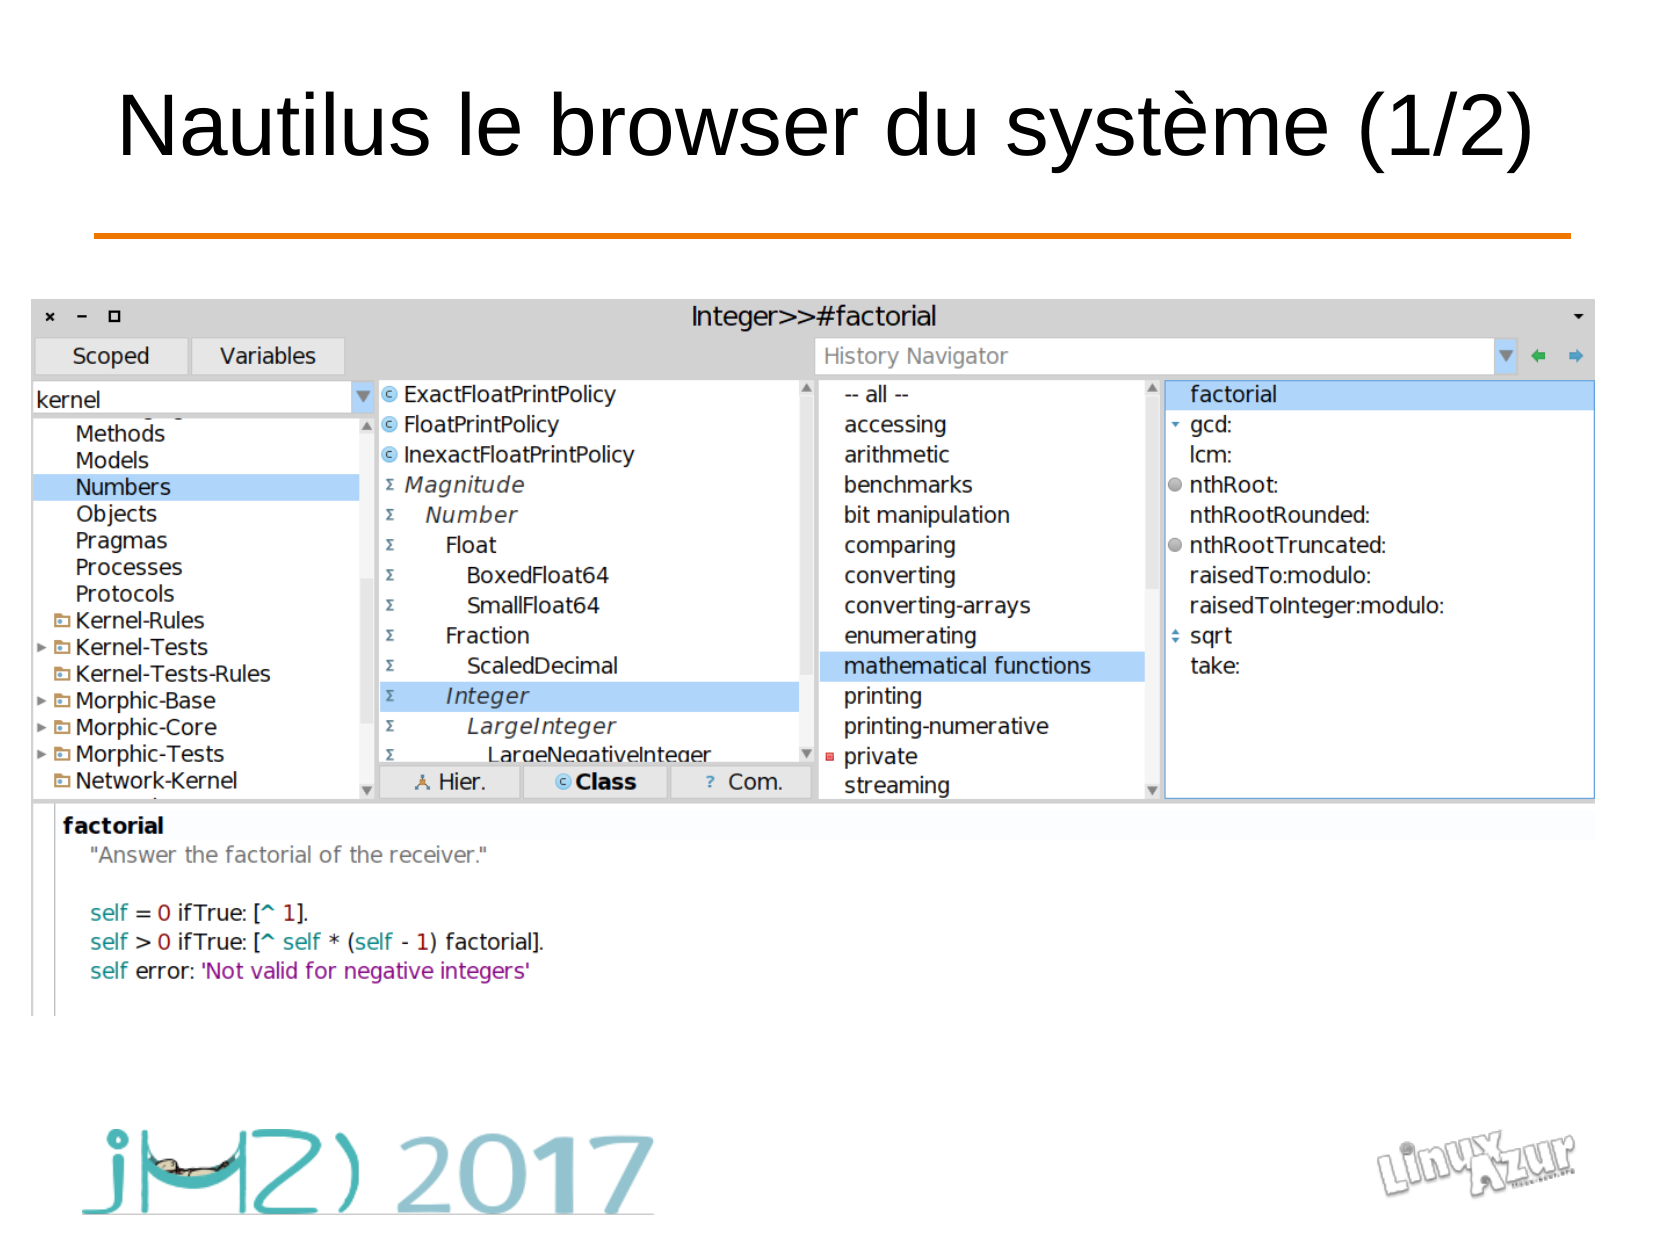

# Nautilus le browser du système (1/2)